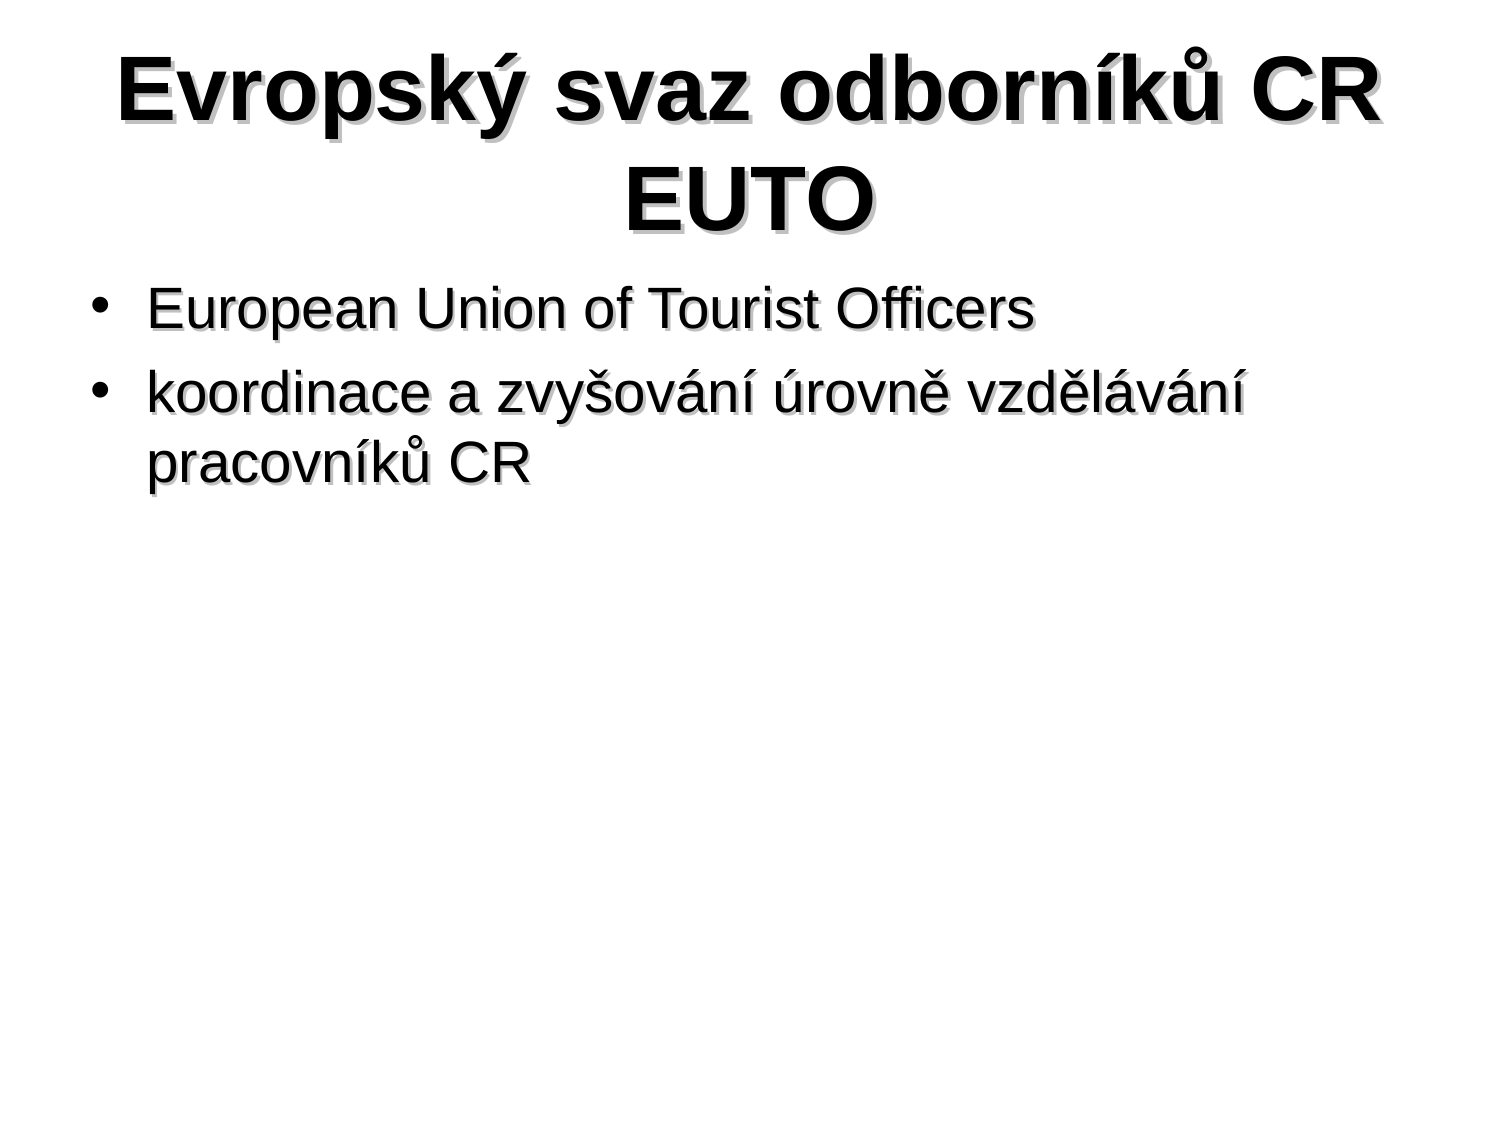

# Evropský svaz odborníků CR EUTO
European Union of Tourist Officers
koordinace a zvyšování úrovně vzdělávání pracovníků CR